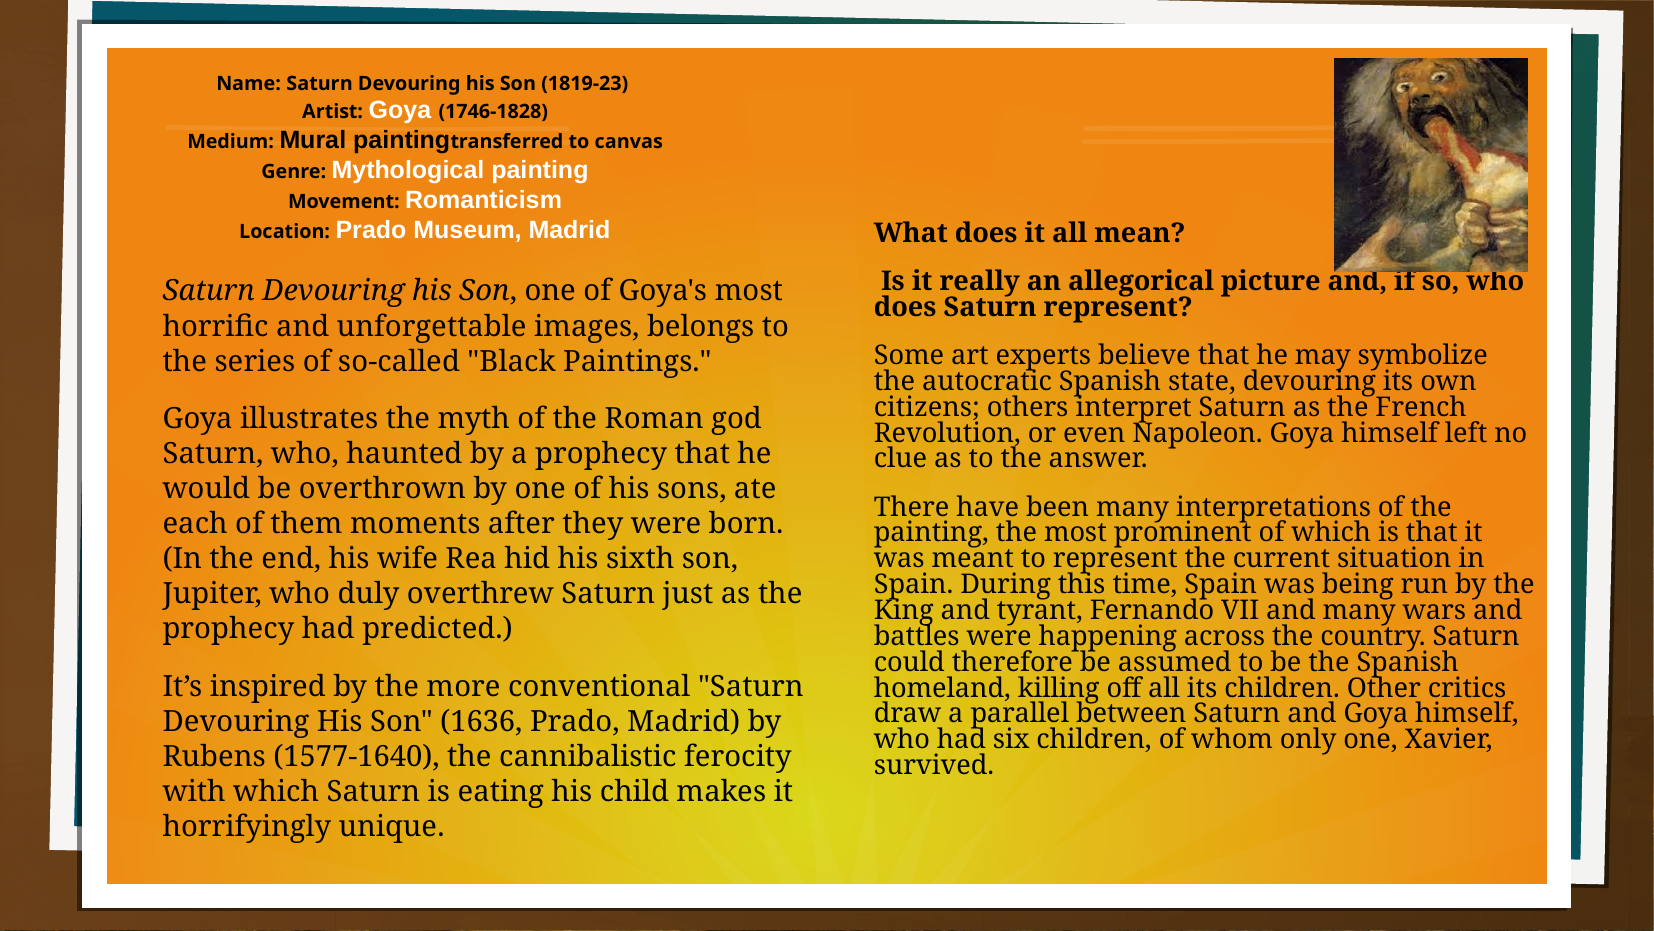

# Name: Saturn Devouring his Son (1819-23) Artist: Goya (1746-1828) Medium: Mural paintingtransferred to canvas Genre: Mythological painting Movement: Romanticism Location: Prado Museum, Madrid
What does it all mean?
 Is it really an allegorical picture and, if so, who does Saturn represent?
Some art experts believe that he may symbolize the autocratic Spanish state, devouring its own citizens; others interpret Saturn as the French Revolution, or even Napoleon. Goya himself left no clue as to the answer.
There have been many interpretations of the painting, the most prominent of which is that it was meant to represent the current situation in Spain. During this time, Spain was being run by the King and tyrant, Fernando VII and many wars and battles were happening across the country. Saturn could therefore be assumed to be the Spanish homeland, killing off all its children. Other critics draw a parallel between Saturn and Goya himself, who had six children, of whom only one, Xavier, survived.
Saturn Devouring his Son, one of Goya's most horrific and unforgettable images, belongs to the series of so-called "Black Paintings."
Goya illustrates the myth of the Roman god Saturn, who, haunted by a prophecy that he would be overthrown by one of his sons, ate each of them moments after they were born. (In the end, his wife Rea hid his sixth son, Jupiter, who duly overthrew Saturn just as the prophecy had predicted.)
It’s inspired by the more conventional "Saturn Devouring His Son" (1636, Prado, Madrid) by Rubens (1577-1640), the cannibalistic ferocity with which Saturn is eating his child makes it horrifyingly unique.